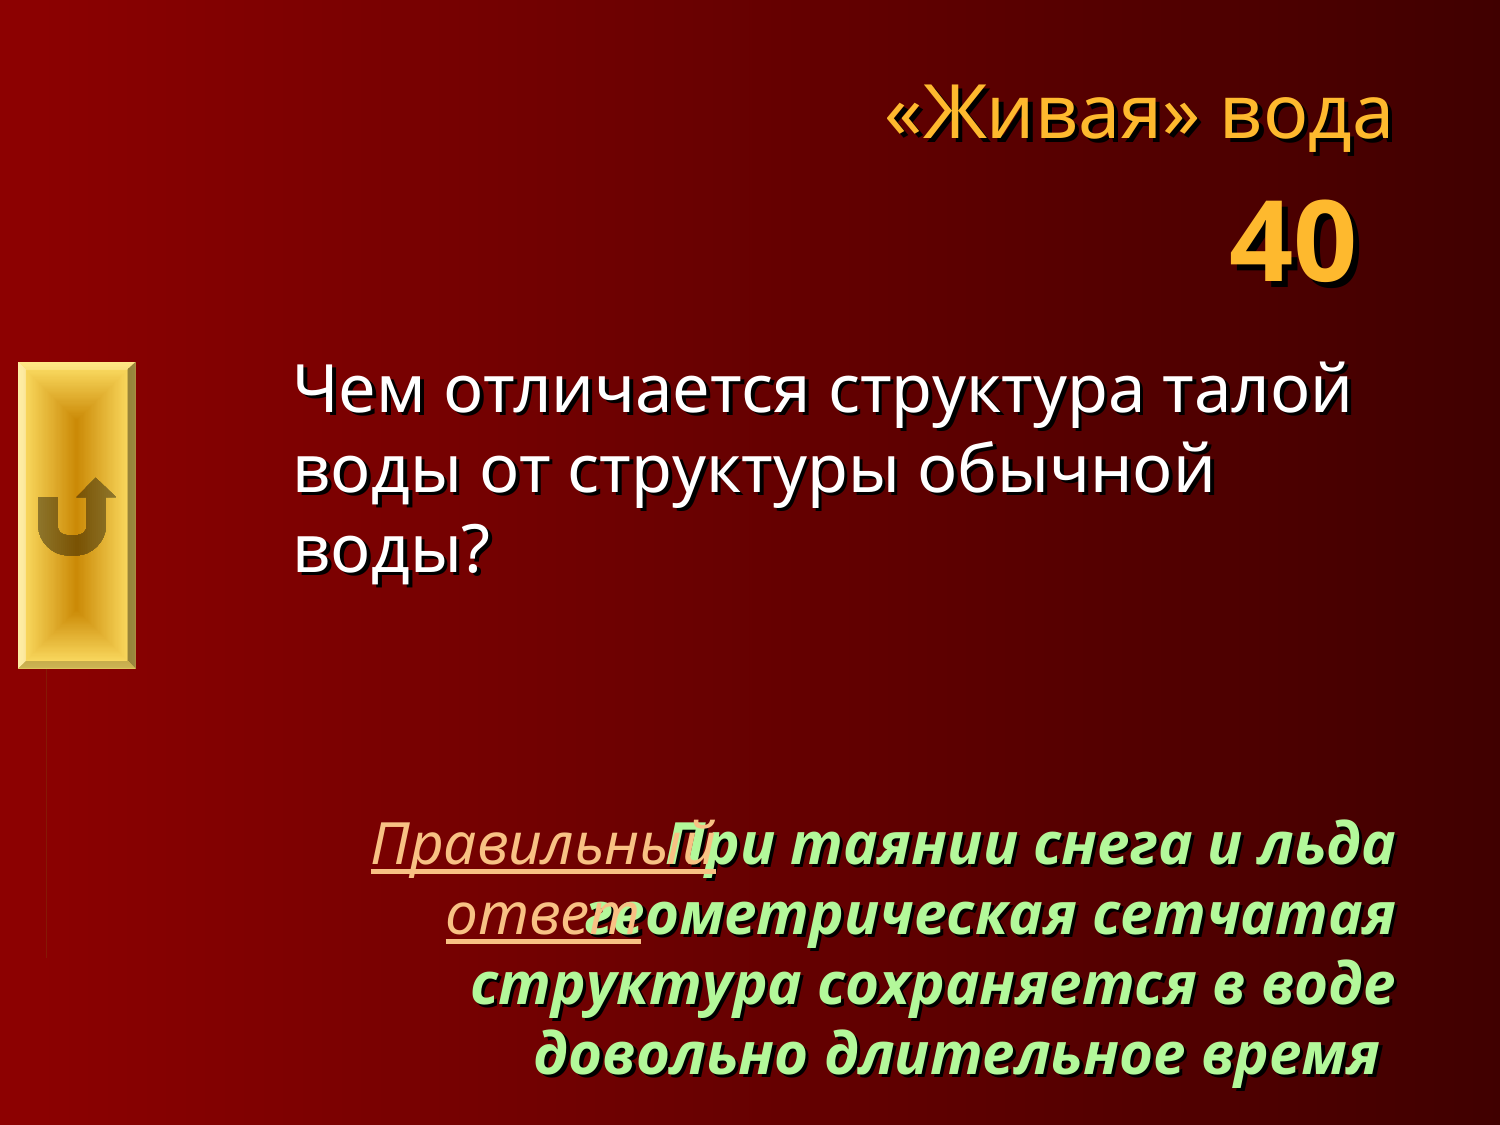

# «Живая» вода
40
Чем отличается структура талой воды от структуры обычной воды?
При таянии снега и льда геометрическая сетчатая структура сохраняется в воде довольно длительное время
Правильный ответ